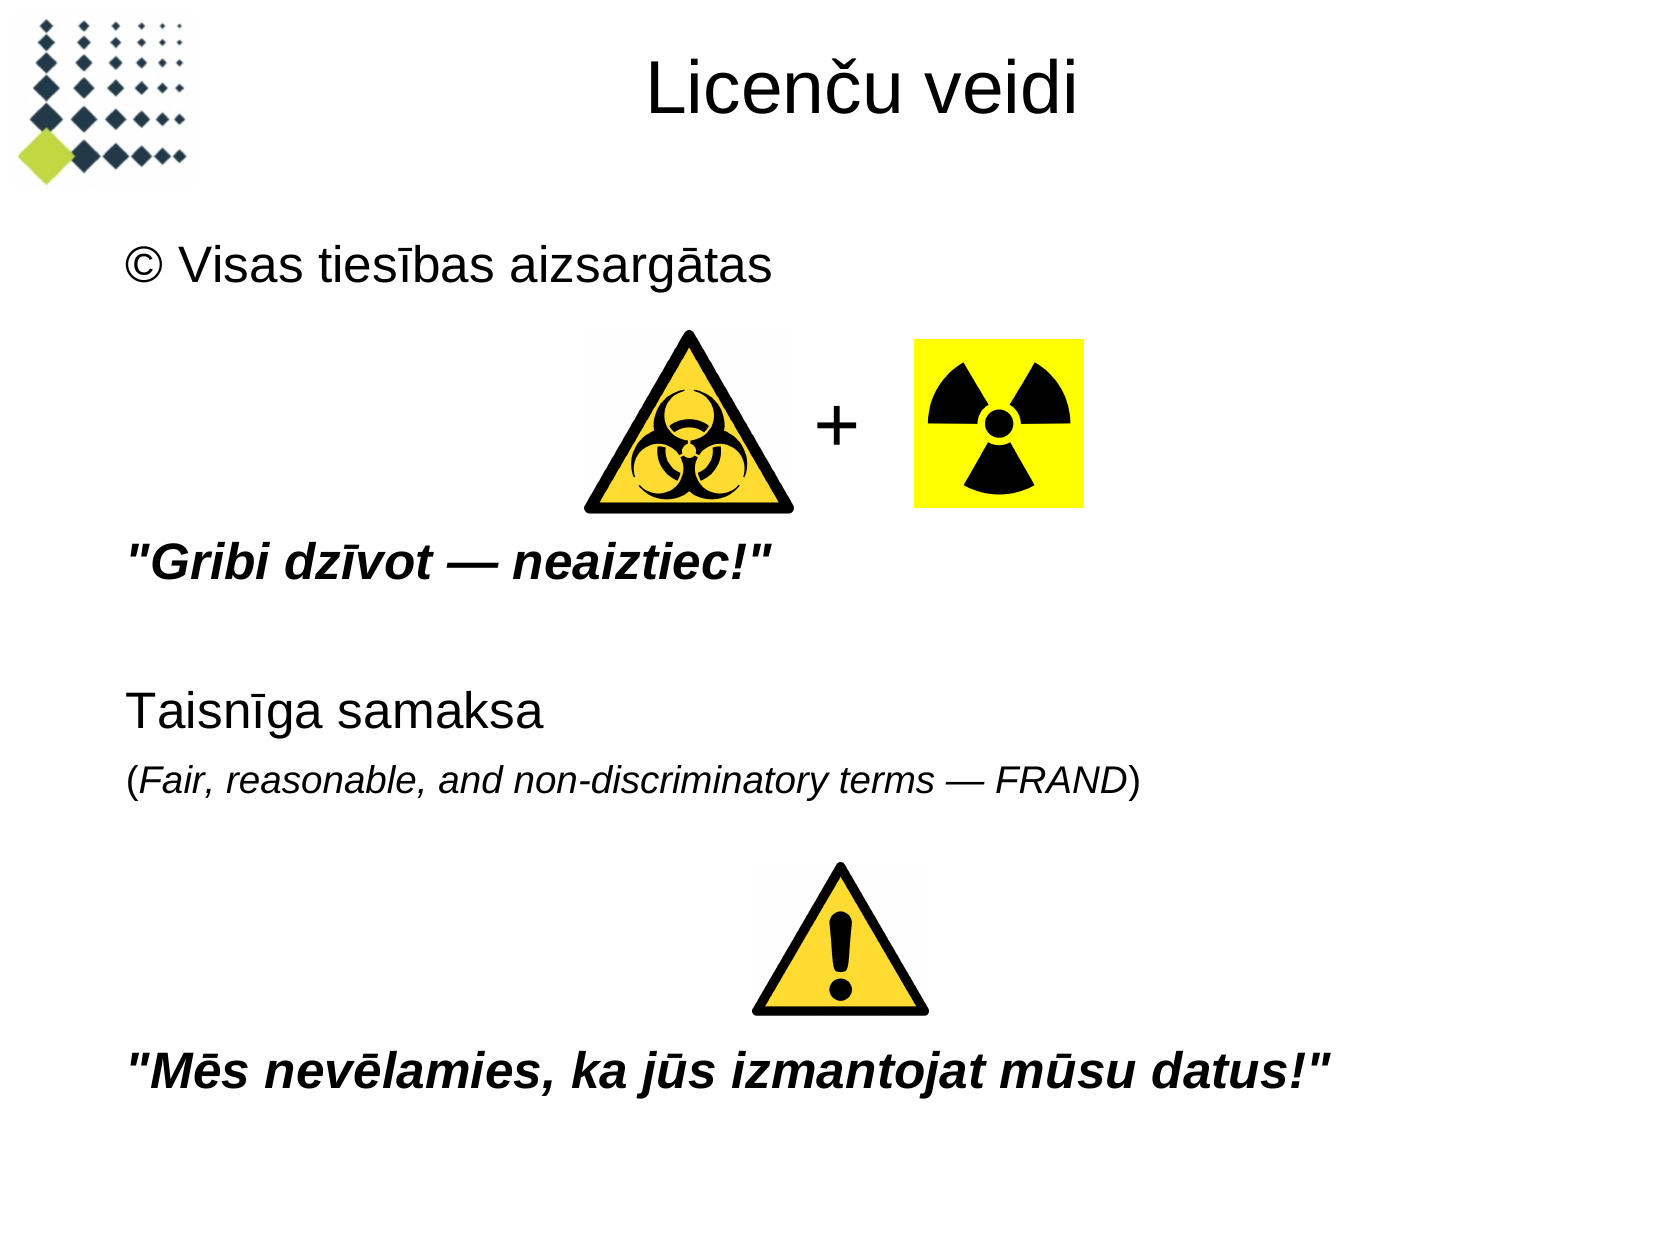

# Licenču veidi
© Visas tiesības aizsargātas
"Gribi dzīvot — neaiztiec!"
Taisnīga samaksa
(Fair, reasonable, and non-discriminatory terms — FRAND)
"Mēs nevēlamies, ka jūs izmantojat mūsu datus!"
+